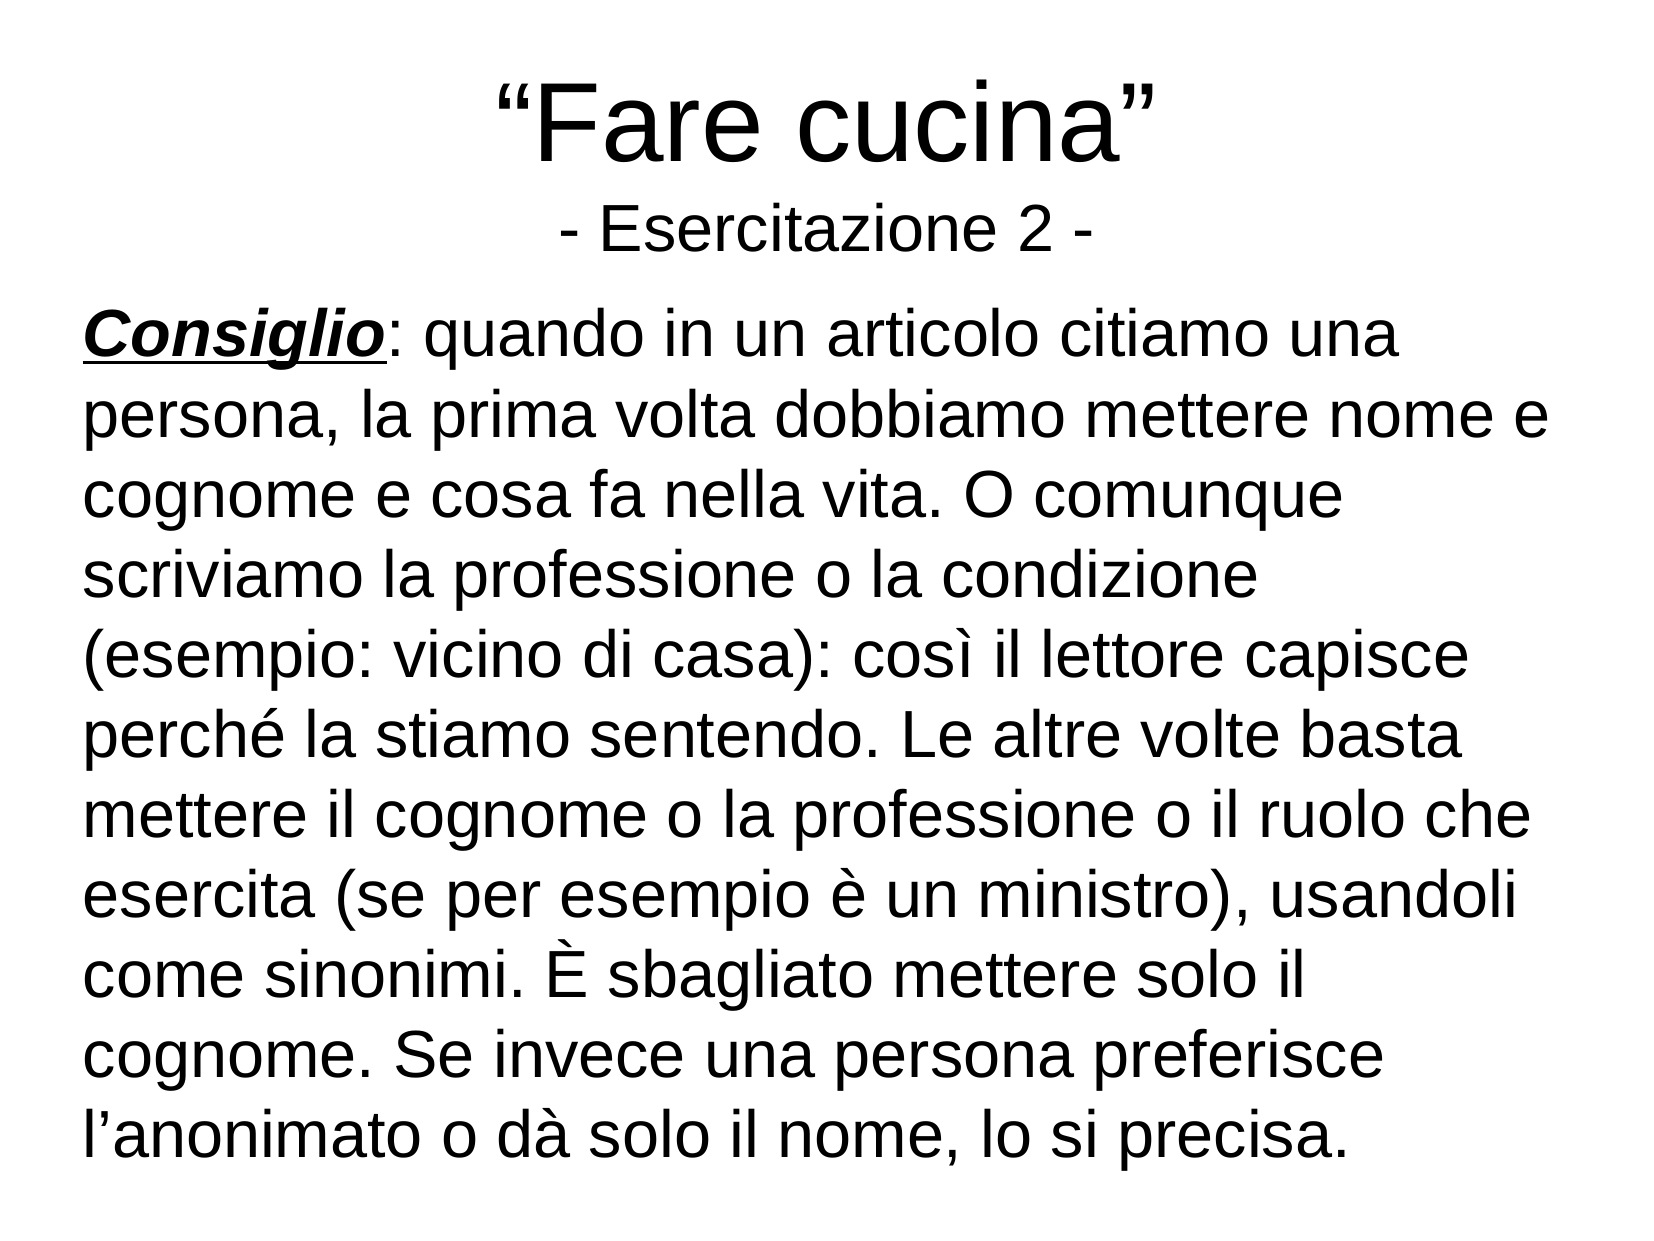

# “Fare cucina” - Esercitazione 2 -
Consiglio: quando in un articolo citiamo una persona, la prima volta dobbiamo mettere nome e cognome e cosa fa nella vita. O comunque scriviamo la professione o la condizione (esempio: vicino di casa): così il lettore capisce perché la stiamo sentendo. Le altre volte basta mettere il cognome o la professione o il ruolo che esercita (se per esempio è un ministro), usandoli come sinonimi. È sbagliato mettere solo il cognome. Se invece una persona preferisce l’anonimato o dà solo il nome, lo si precisa.